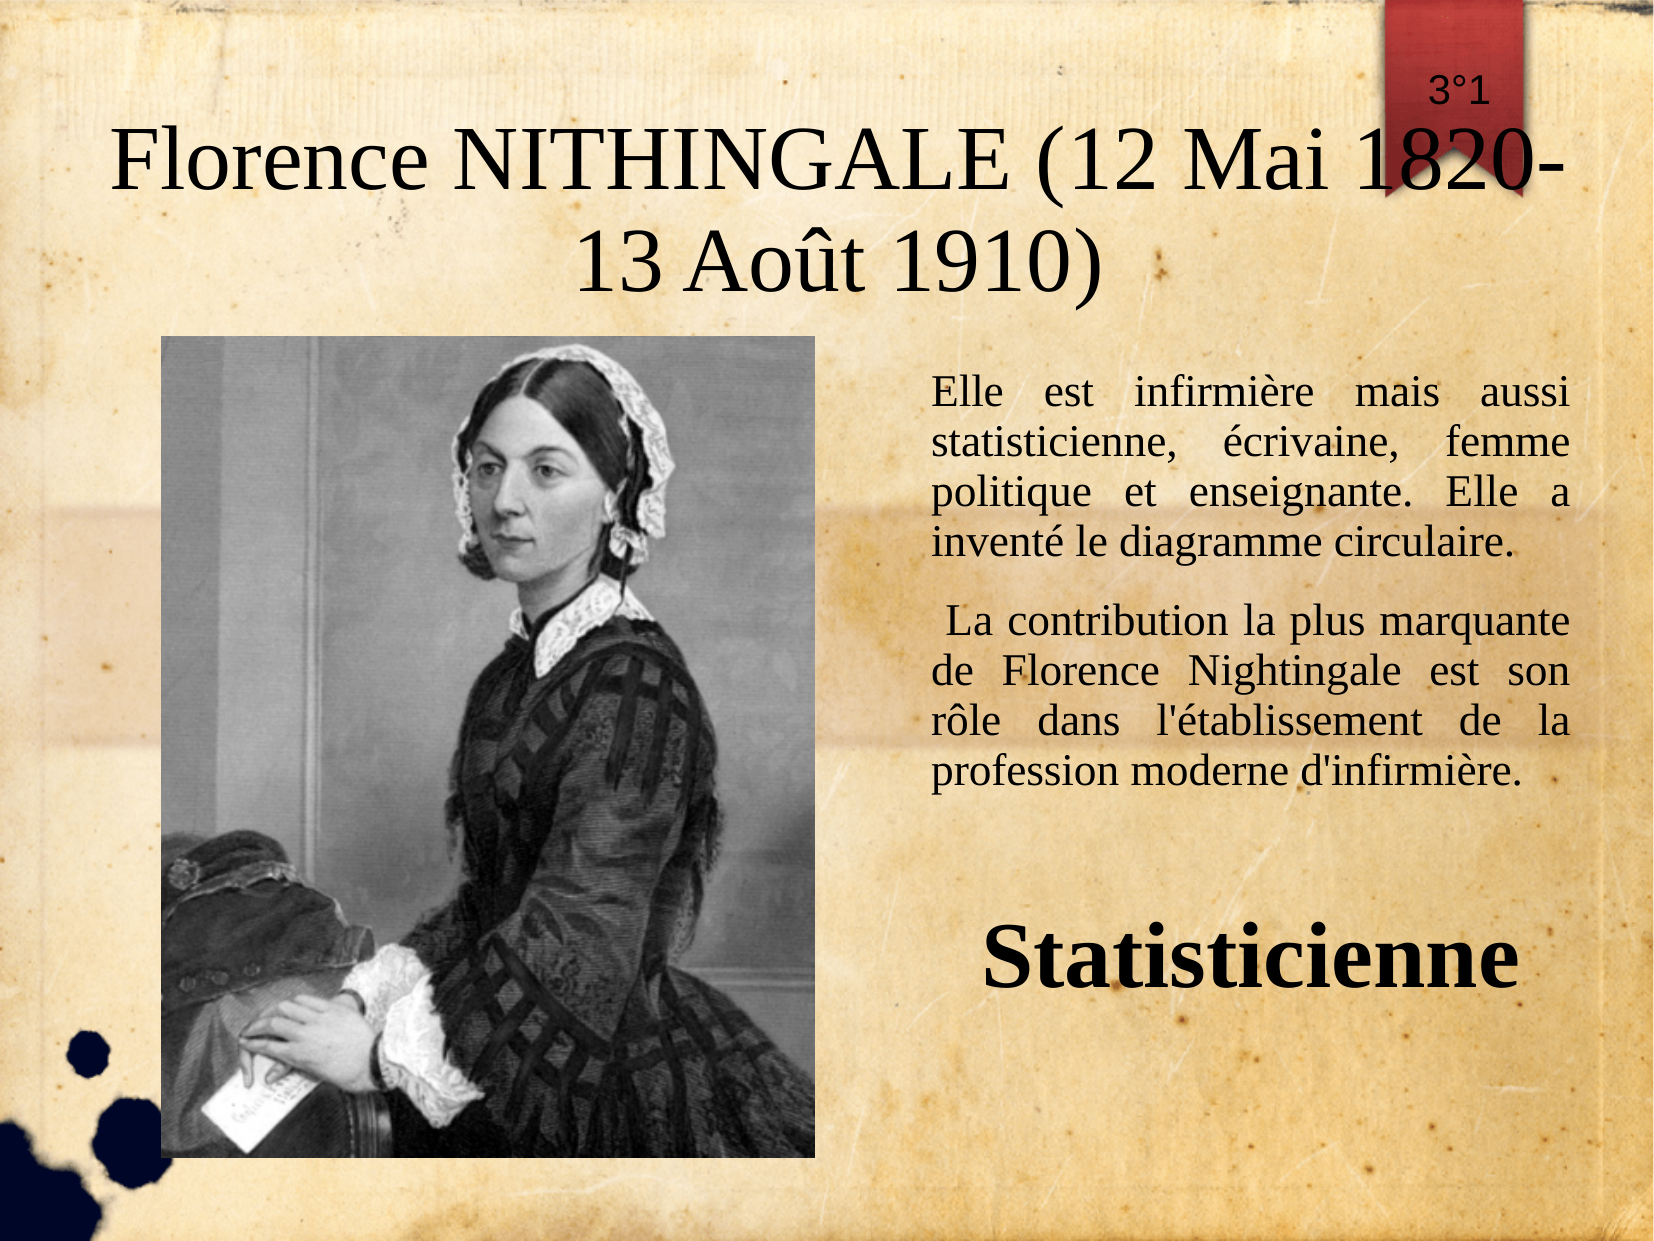

3°1
# Florence NITHINGALE (12 Mai 1820-13 Août 1910)
Elle est infirmière mais aussi statisticienne, écrivaine, femme politique et enseignante. Elle a inventé le diagramme circulaire.
 La contribution la plus marquante de Florence Nightingale est son rôle dans l'établissement de la profession moderne d'infirmière.
Statisticienne